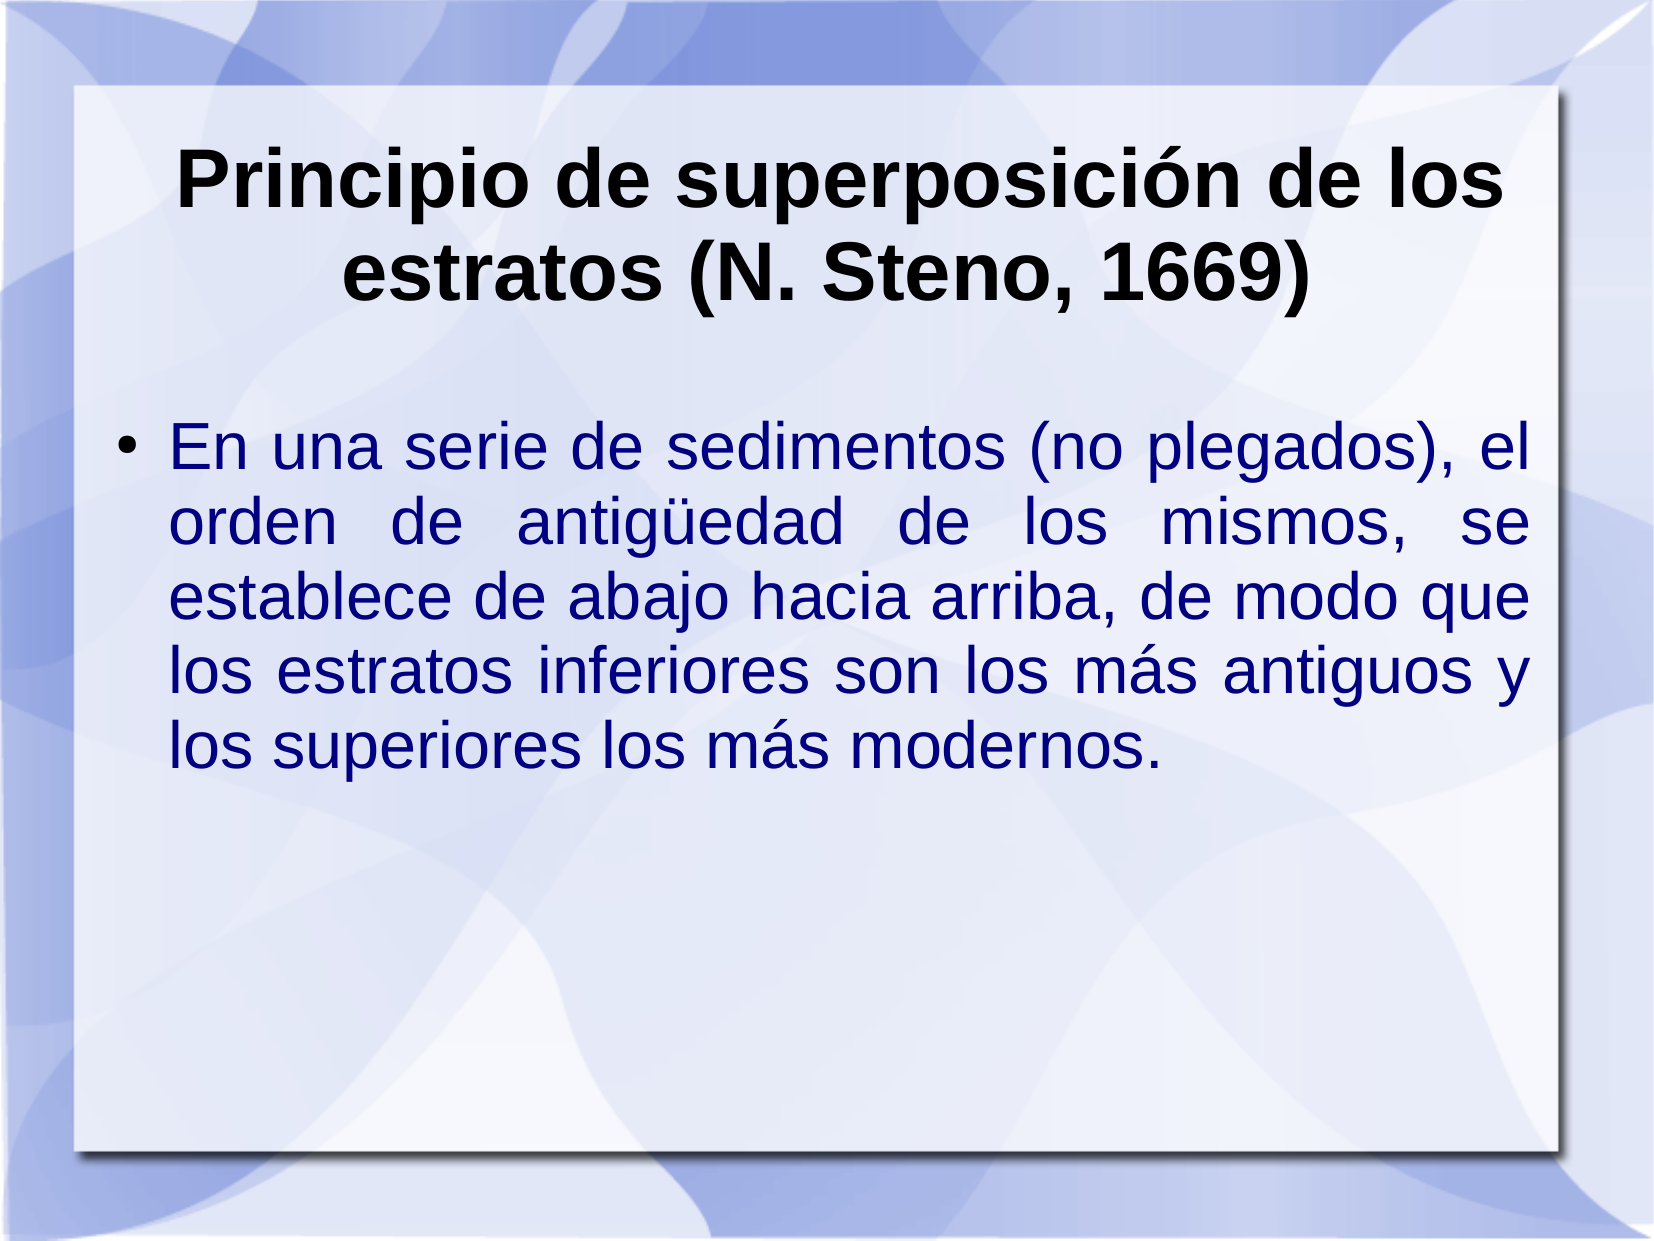

# Principio de superposición de los estratos (N. Steno, 1669)
En una serie de sedimentos (no plegados), el orden de antigüedad de los mismos, se establece de abajo hacia arriba, de modo que los estratos inferiores son los más antiguos y los superiores los más modernos.